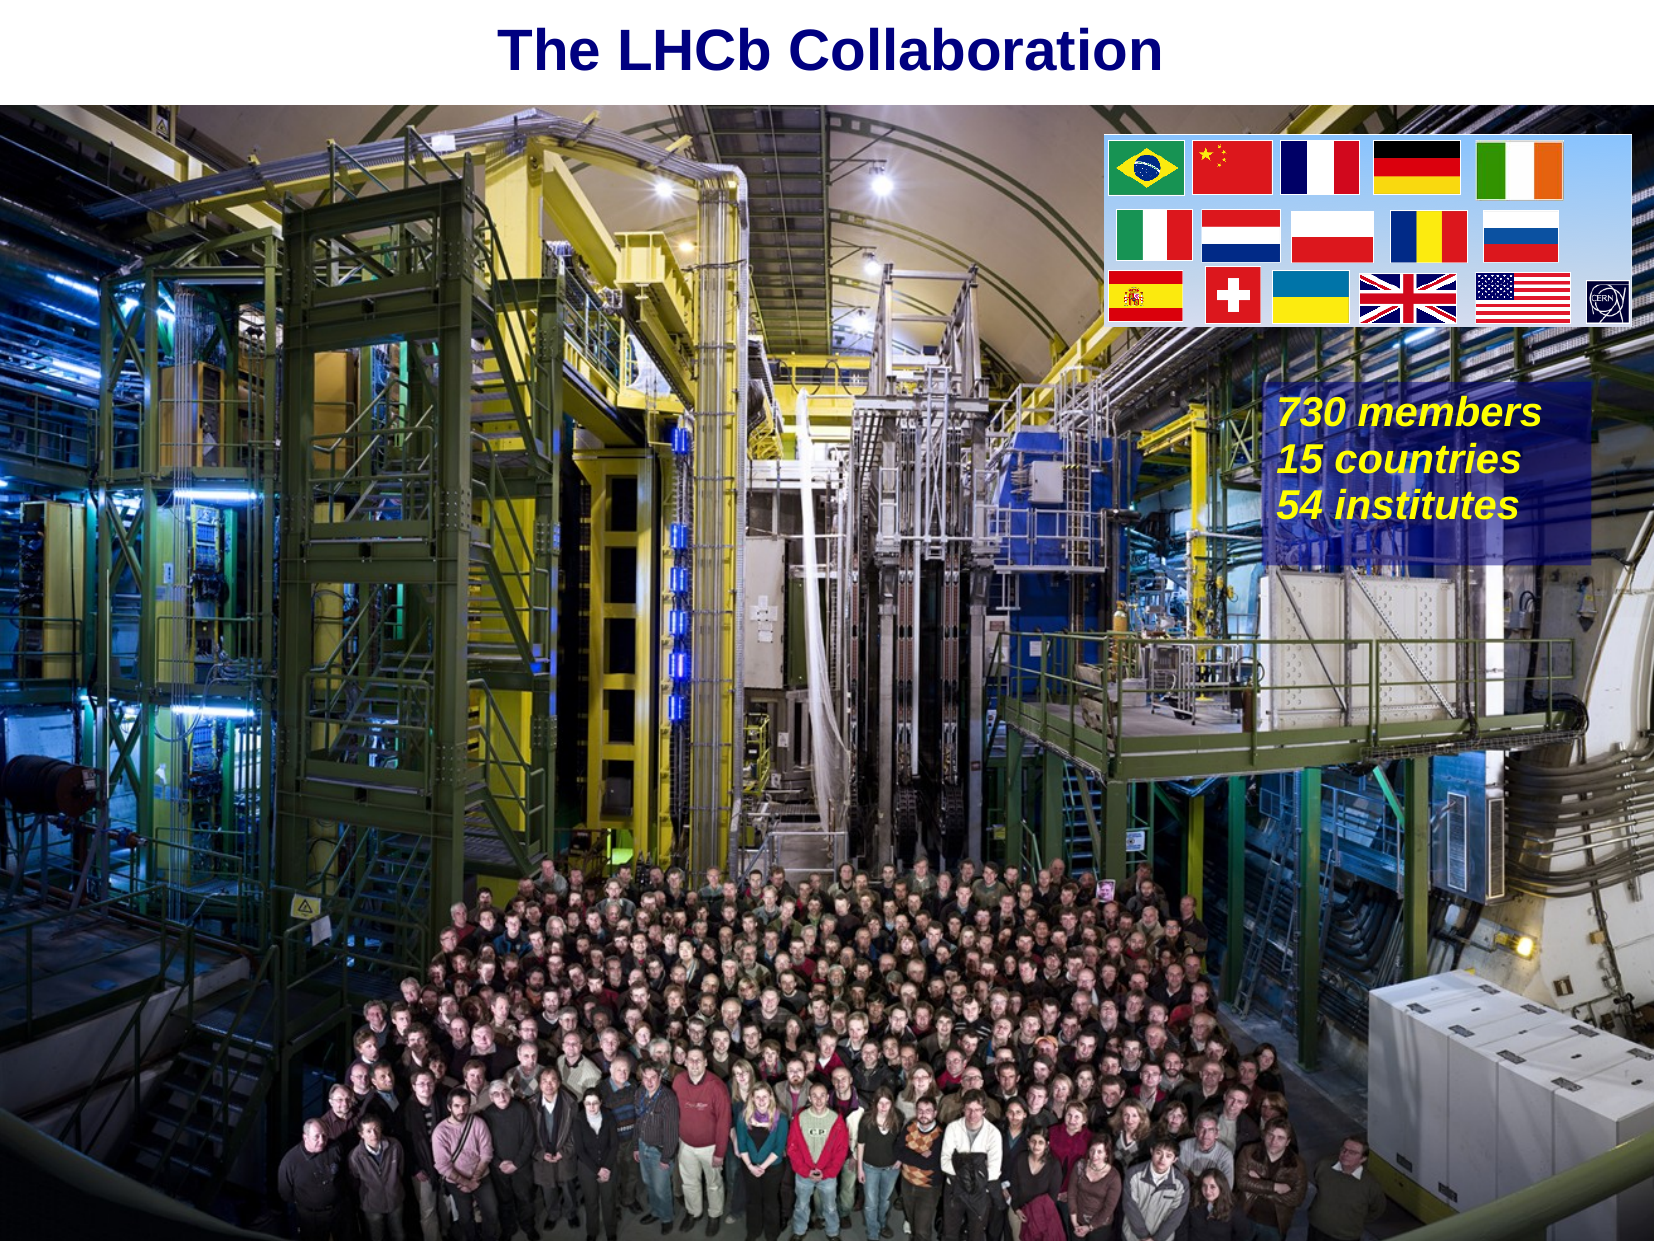

# The LHCb Collaboration
730 members
15 countries
54 institutes
<date/time>17 February 2010
<footer>LHCC open session